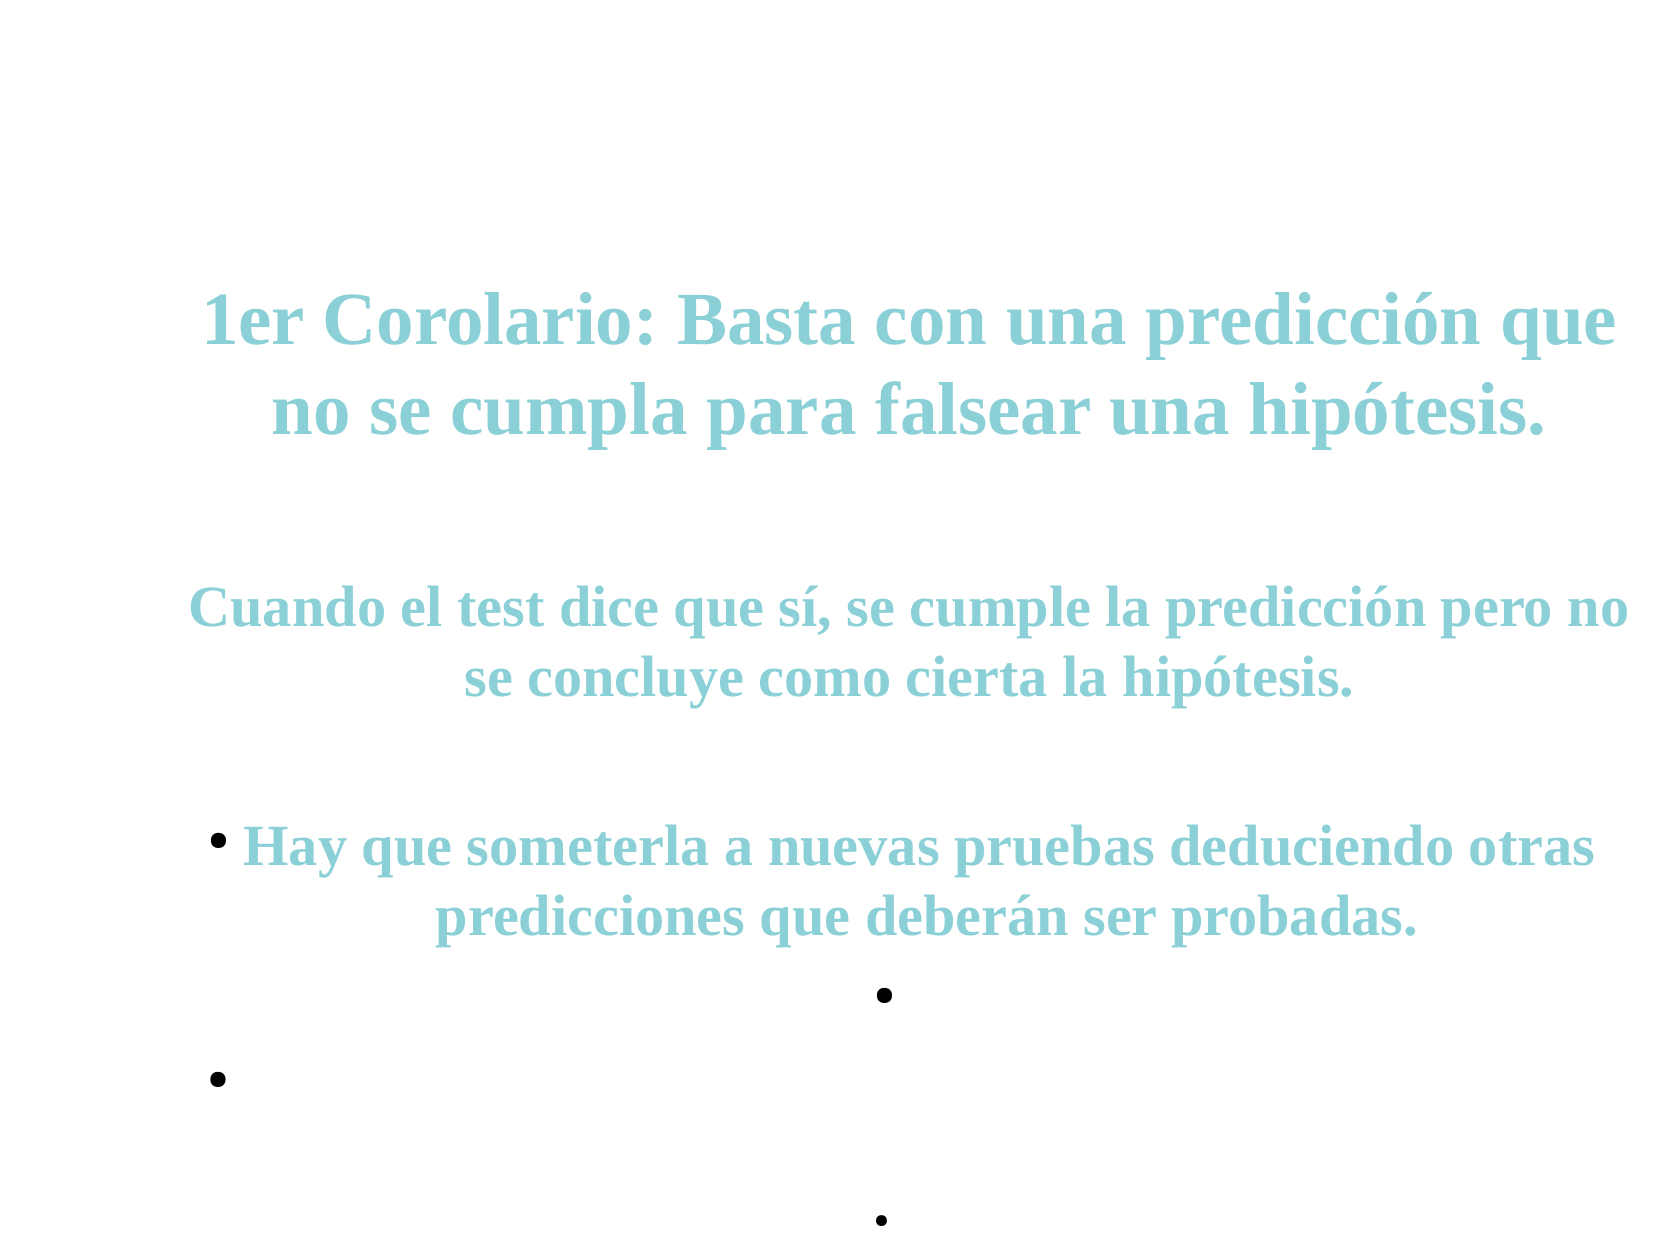

# 1er Corolario: Basta con una predicción que no se cumpla para falsear una hipótesis.
Cuando el test dice que sí, se cumple la predicción pero no se concluye como cierta la hipótesis.
Hay que someterla a nuevas pruebas deduciendo otras predicciones que deberán ser probadas.
Cuando sale airosa de nuevas predicciones, se dice que ella funciona.
2do Corolario: Las hipótesis no se comprueban; funcionan o no y cuando lo hacen bien, terminan por ser aceptadas.